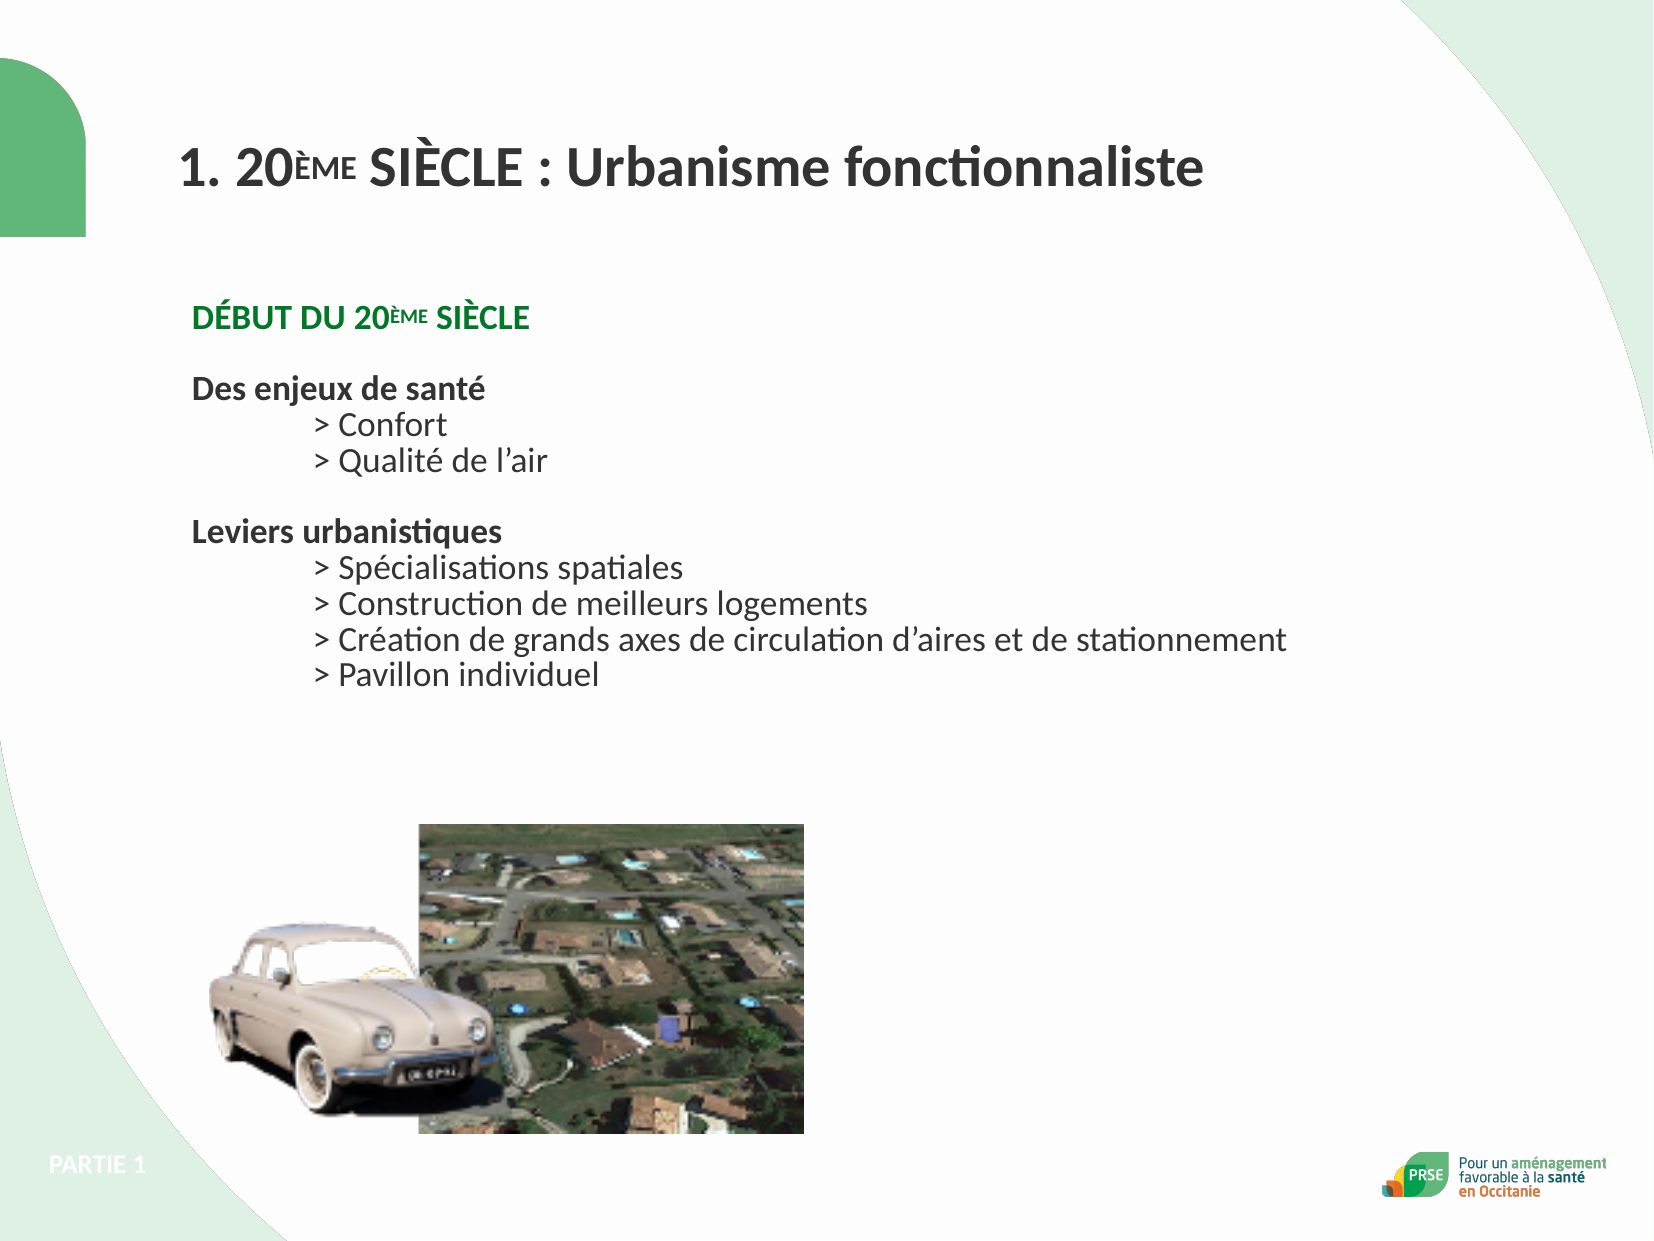

# 1. 20ÈME SIÈCLE : Urbanisme fonctionnaliste
DÉBUT DU 20ÈME SIÈCLE
Des enjeux de santé
	> Confort
	> Qualité de l’air
Leviers urbanistiques
	> Spécialisations spatiales
	> Construction de meilleurs logements
	> Création de grands axes de circulation d’aires et de stationnement
	> Pavillon individuel
PARTIE 1